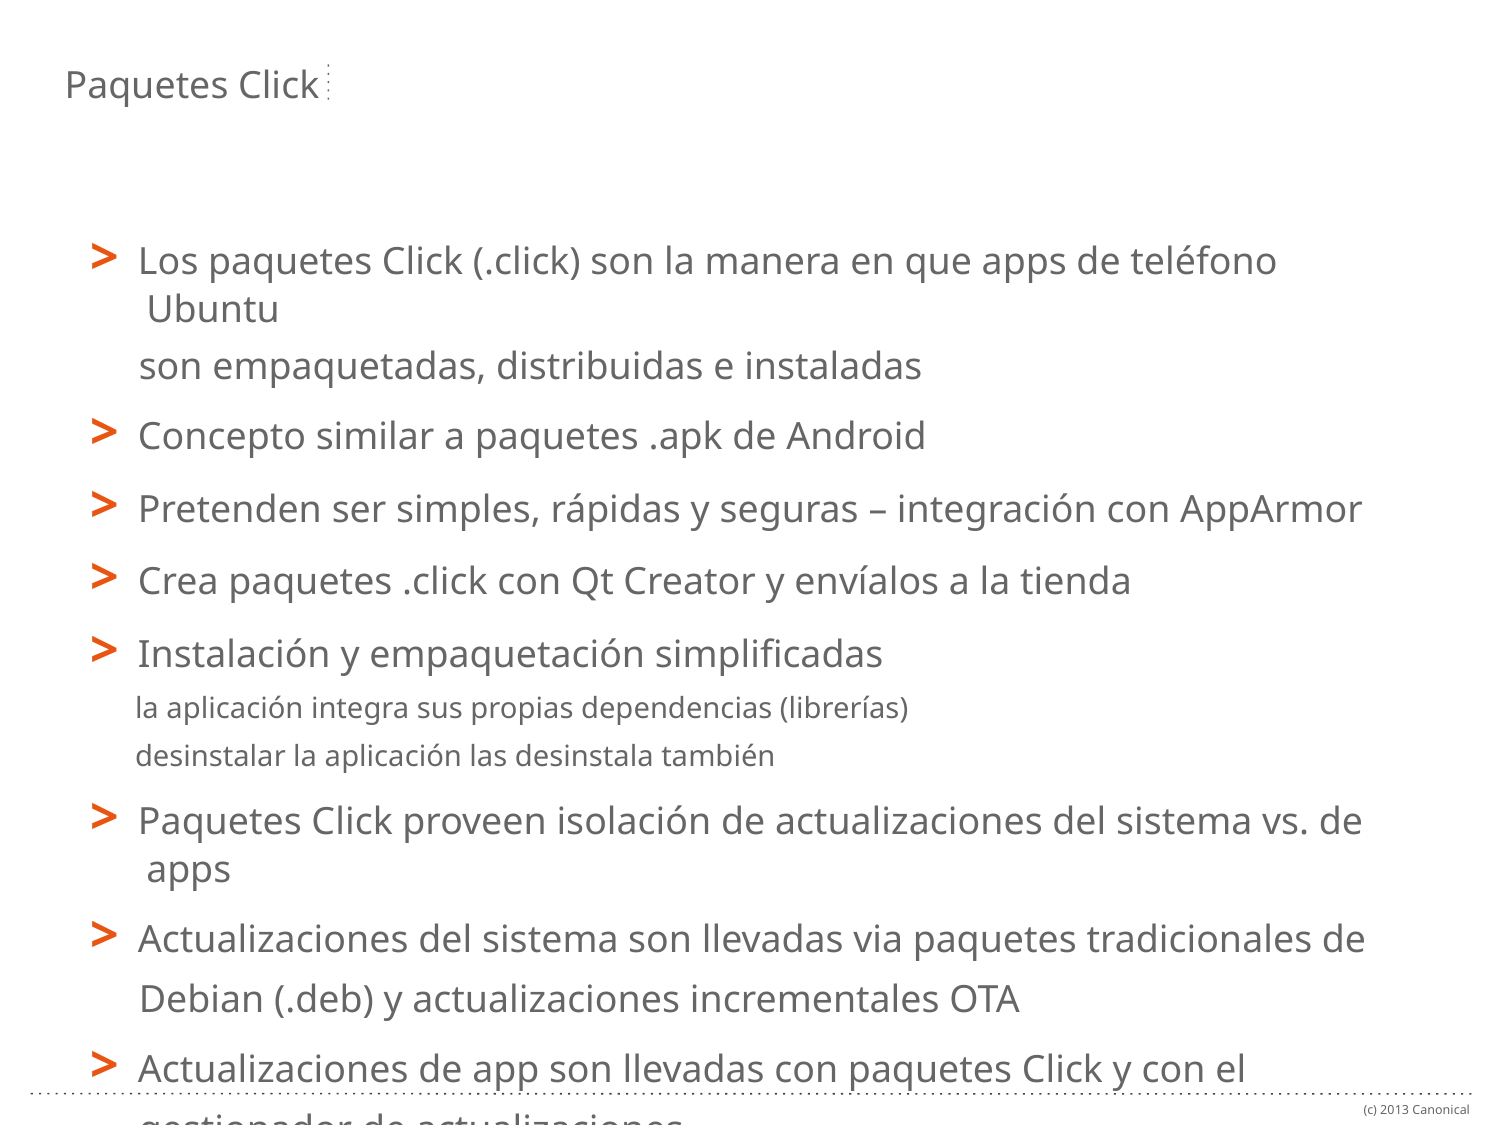

Paquetes Click
# > Los paquetes Click (.click) son la manera en que apps de teléfono Ubuntu
 son empaquetadas, distribuidas e instaladas
> Concepto similar a paquetes .apk de Android
> Pretenden ser simples, rápidas y seguras – integración con AppArmor
> Crea paquetes .click con Qt Creator y envíalos a la tienda
> Instalación y empaquetación simplificadas
 la aplicación integra sus propias dependencias (librerías)
 desinstalar la aplicación las desinstala también
> Paquetes Click proveen isolación de actualizaciones del sistema vs. de apps
> Actualizaciones del sistema son llevadas via paquetes tradicionales de
 Debian (.deb) y actualizaciones incrementales OTA
> Actualizaciones de app son llevadas con paquetes Click y con el
 gestionador de actualizaciones
(c) 2013 Canonical